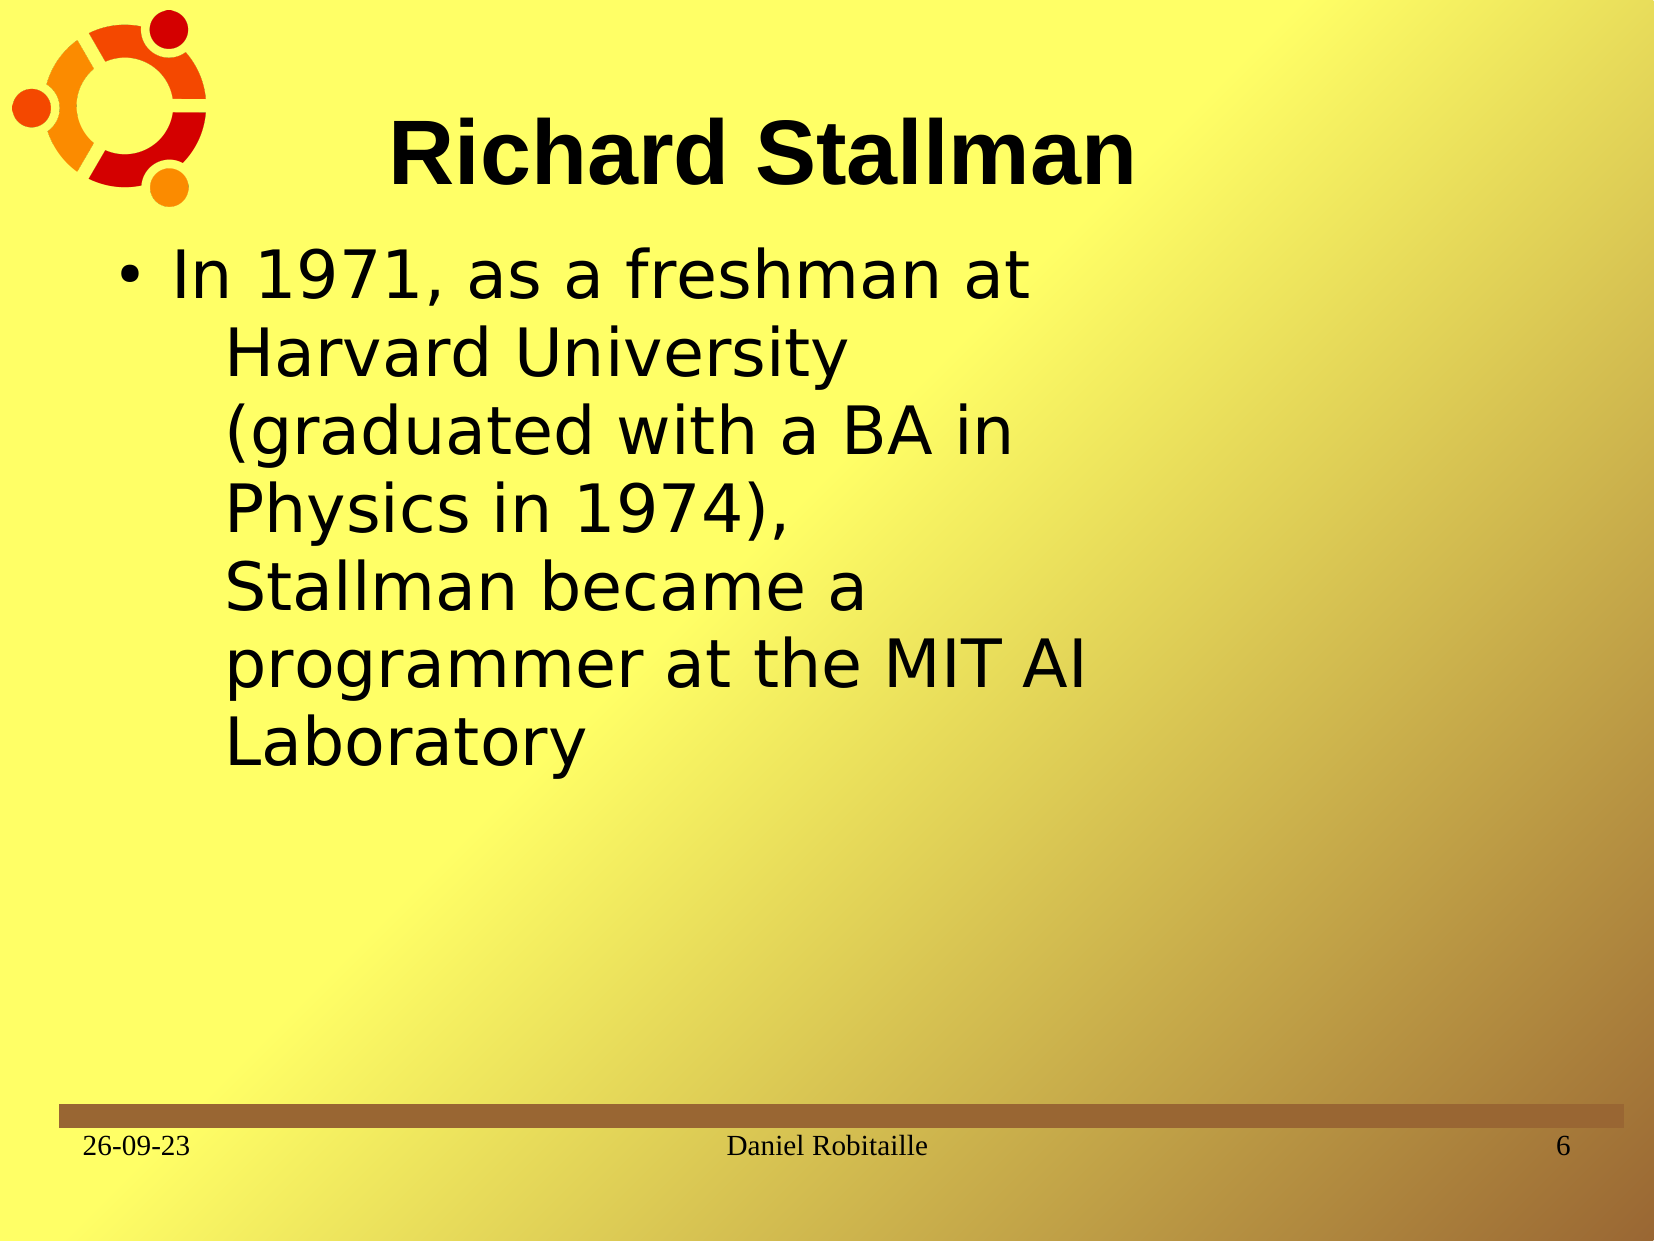

# Richard Stallman
In 1971, as a freshman at Harvard University (graduated with a BA in Physics in 1974), Stallman became a programmer at the MIT AI Laboratory
Daniel Robitaille
6